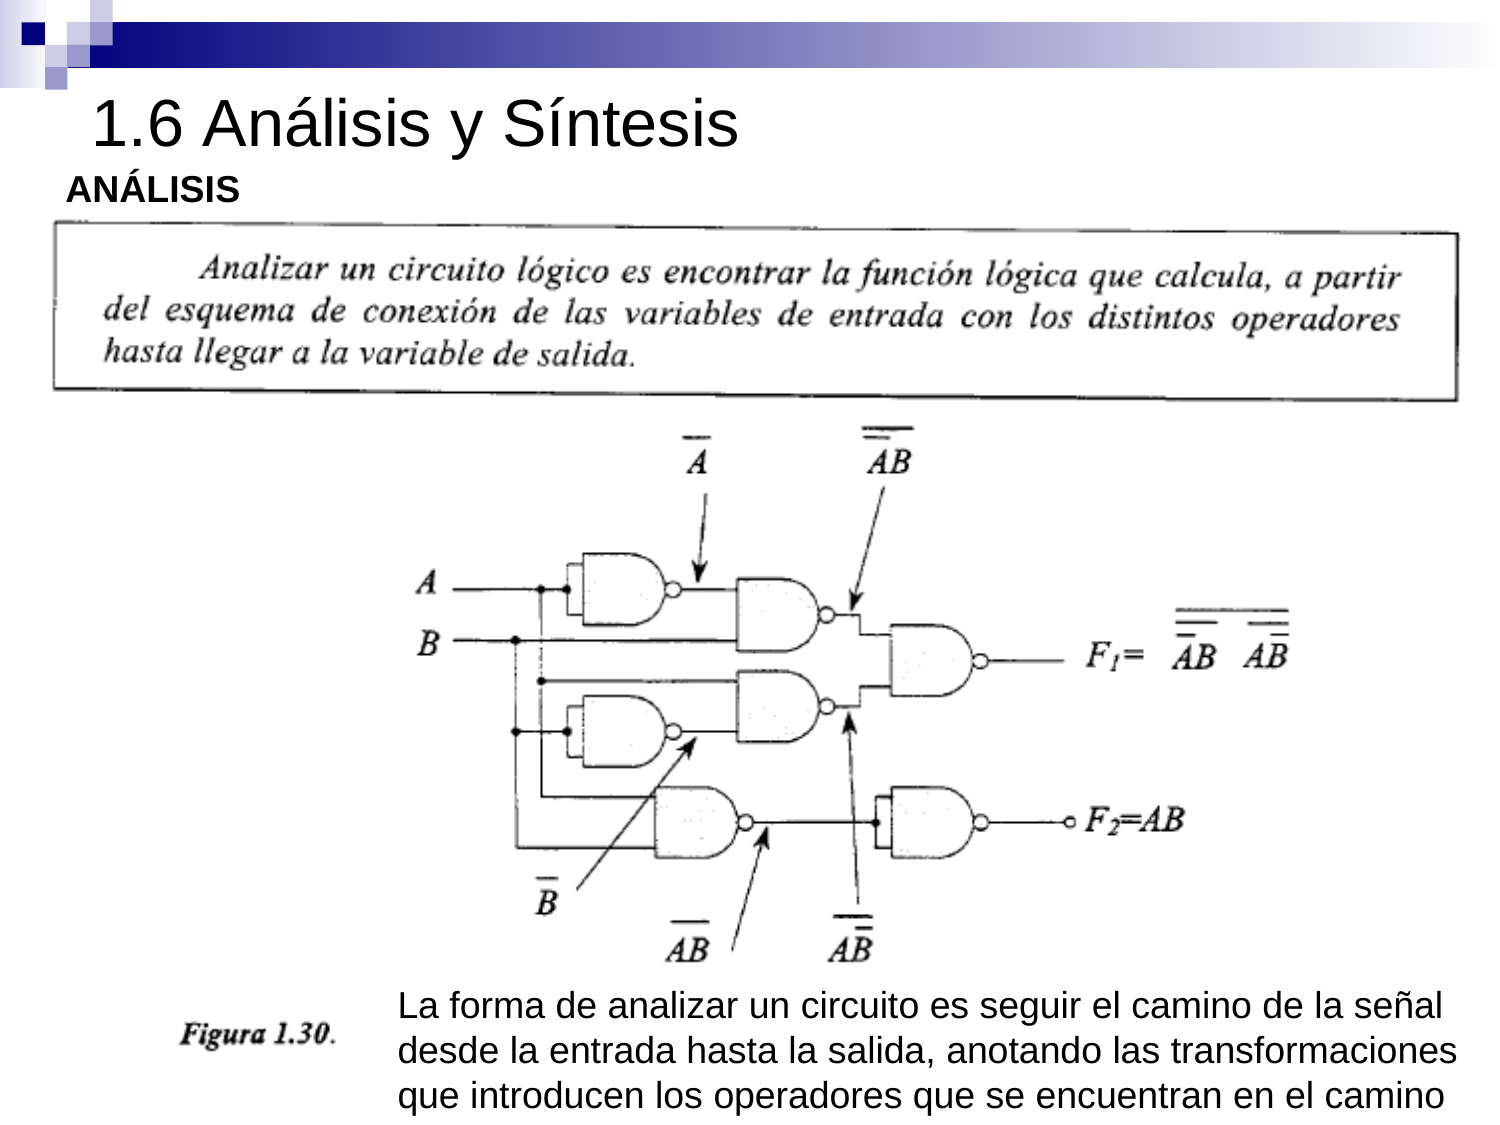

# 1.6 Análisis y Síntesis
ANÁLISIS
La forma de analizar un circuito es seguir el camino de la señal desde la entrada hasta la salida, anotando las transformaciones que introducen los operadores que se encuentran en el camino